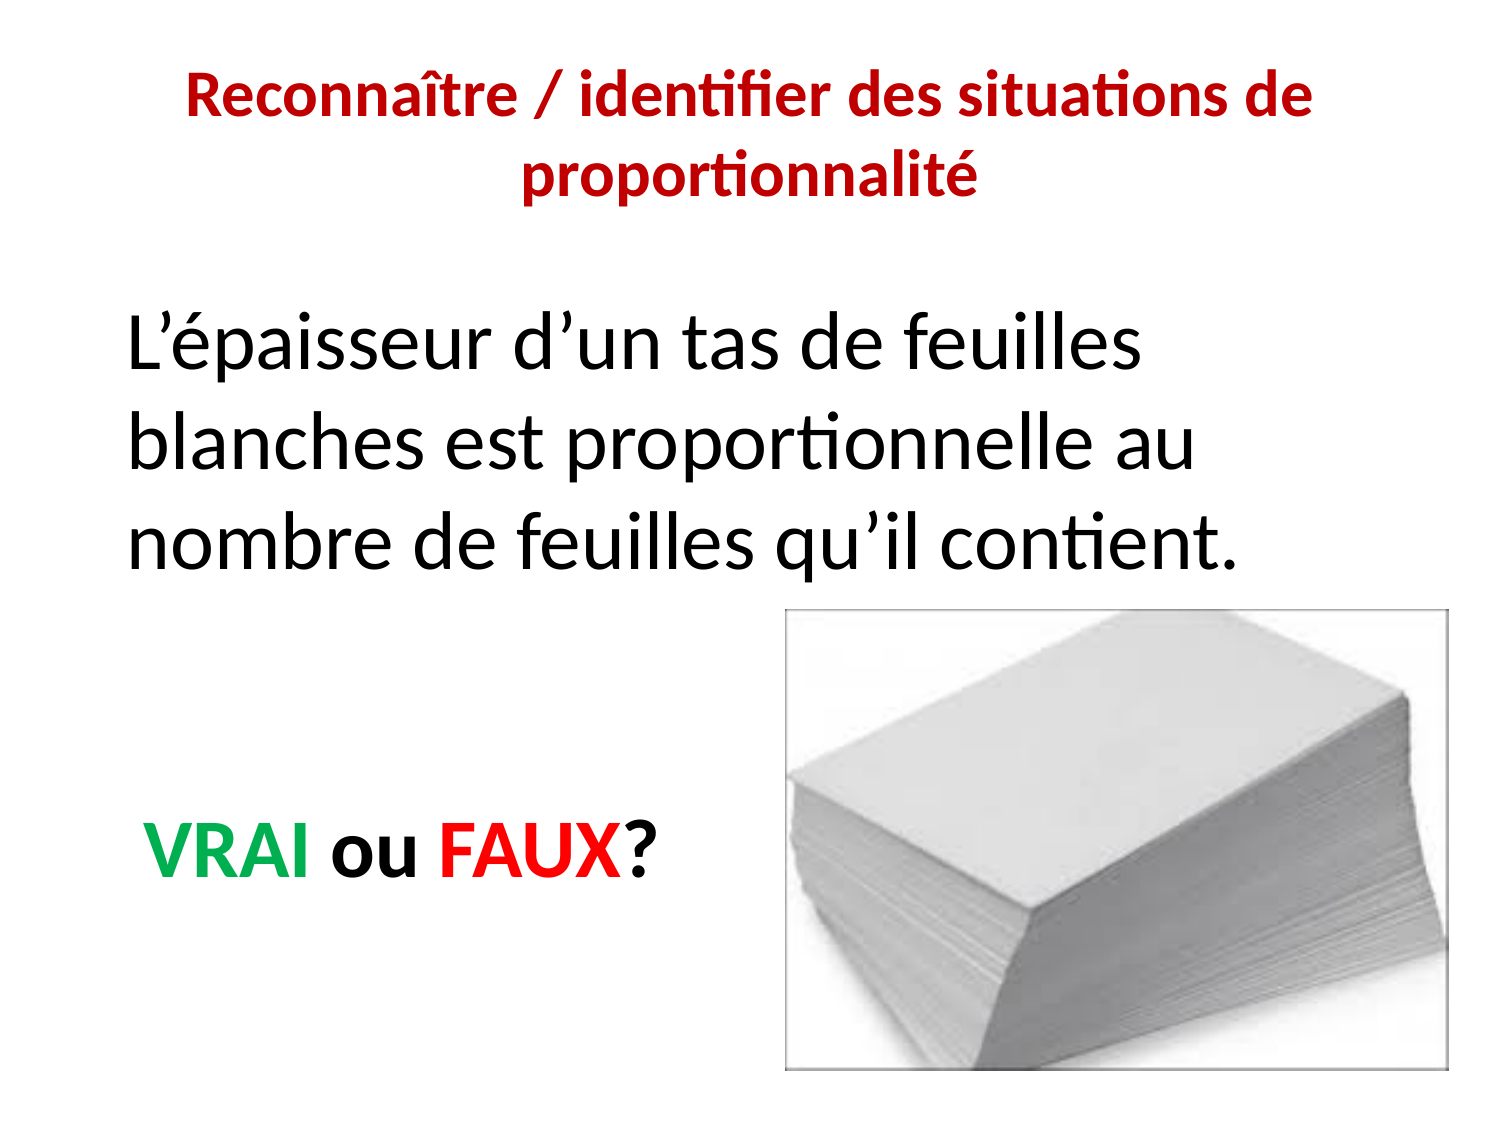

Reconnaître / identifier des situations de proportionnalité
L’épaisseur d’un tas de feuilles blanches est proportionnelle au nombre de feuilles qu’il contient.
VRAI ou FAUX?